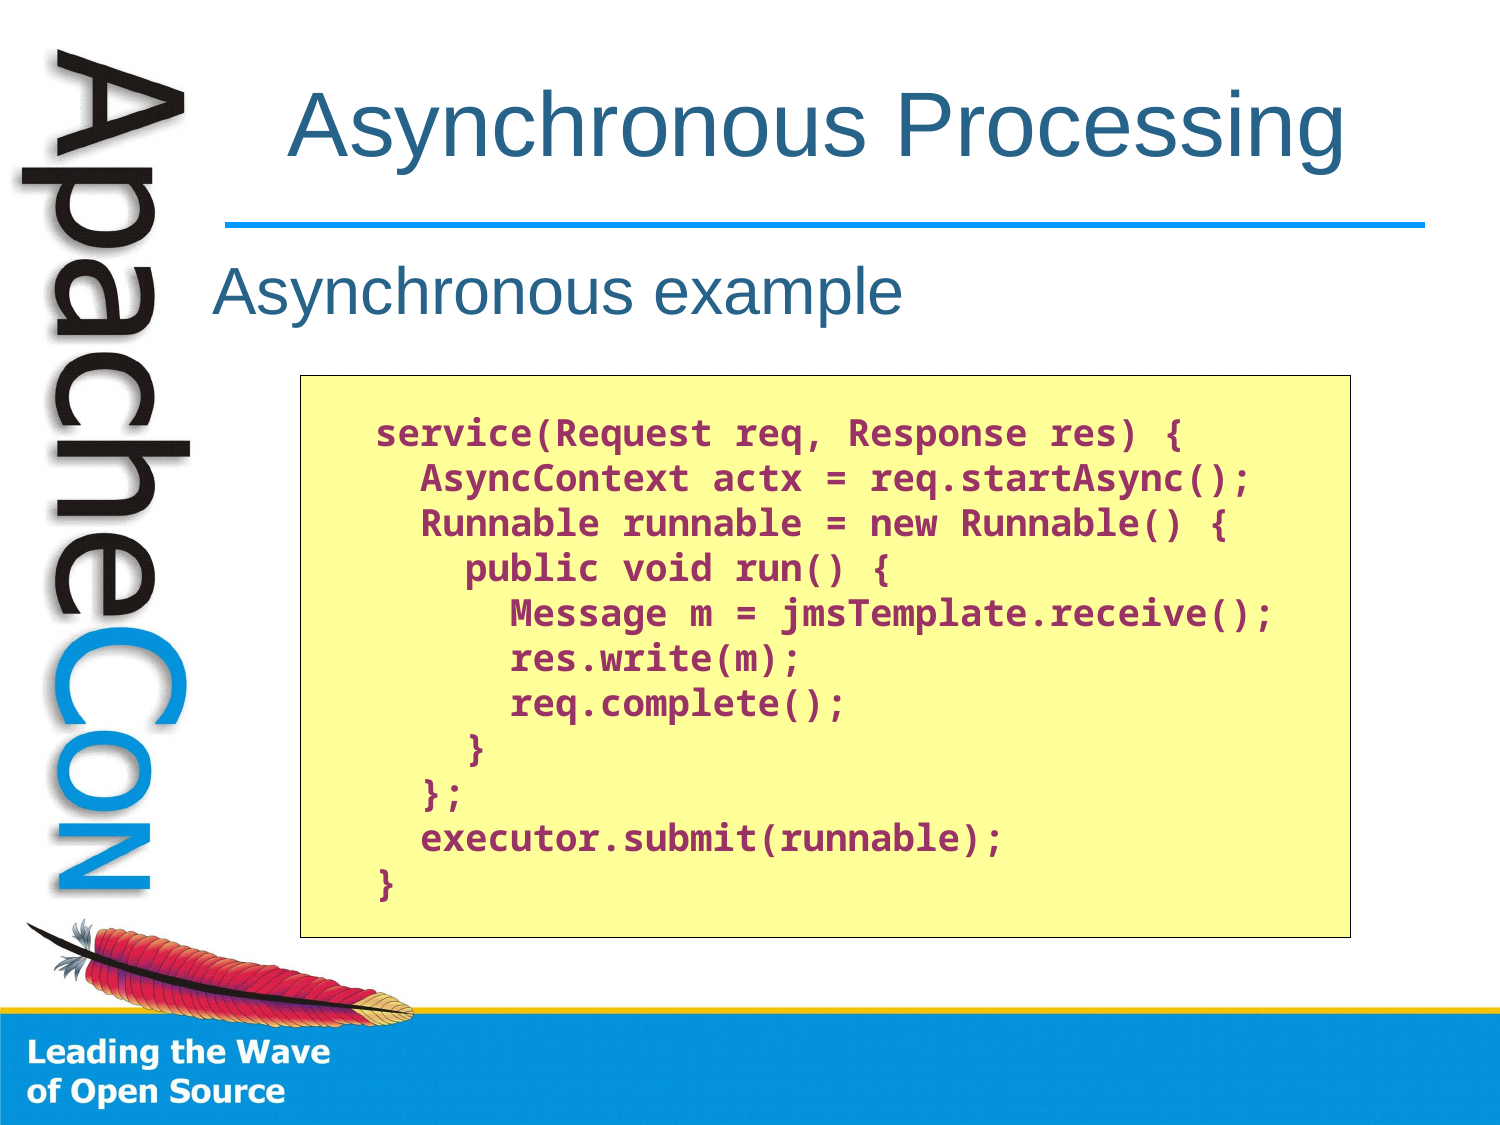

# Asynchronous Processing
Asynchronous example
service(Request req, Response res) {
 AsyncContext actx = req.startAsync();
 Runnable runnable = new Runnable() {
 public void run() {
 Message m = jmsTemplate.receive();
 res.write(m);
 req.complete();
 }
 };
 executor.submit(runnable);
}